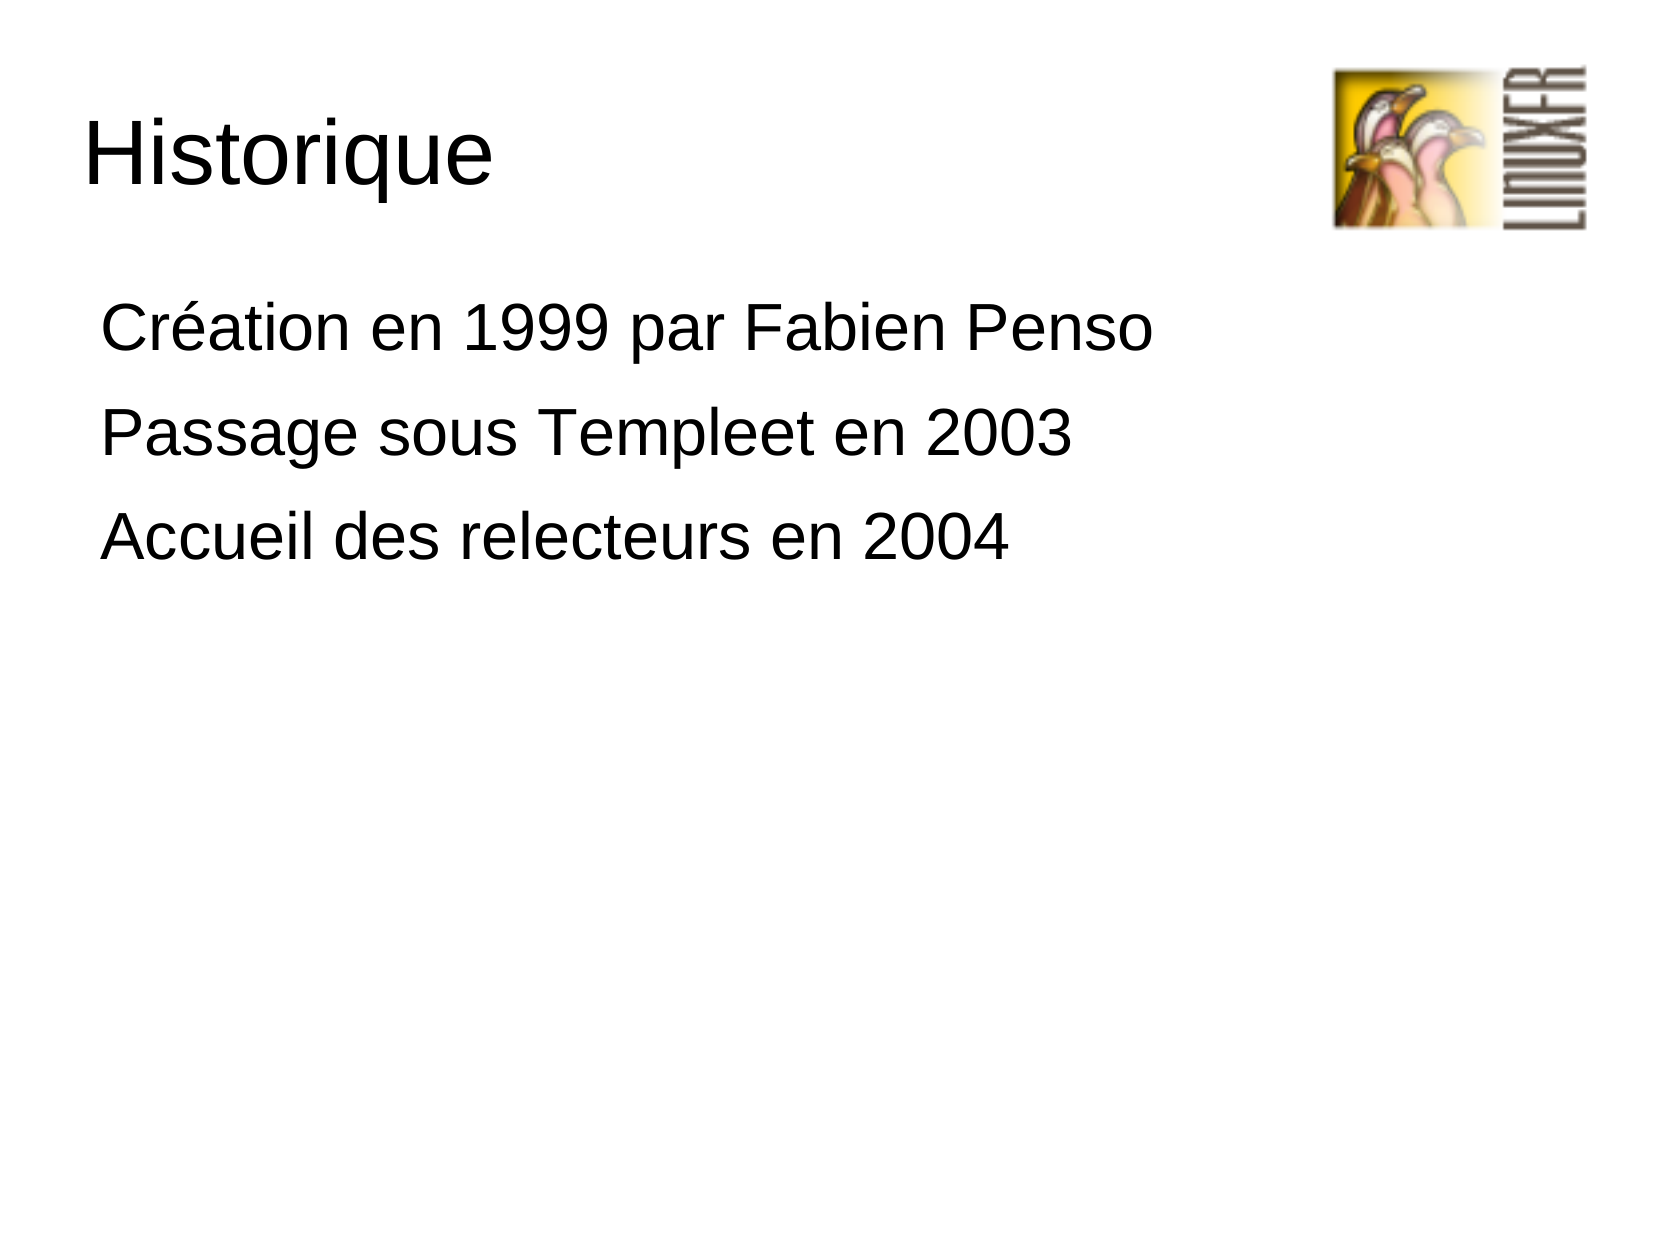

# Historique
Création en 1999 par Fabien Penso
Passage sous Templeet en 2003
Accueil des relecteurs en 2004